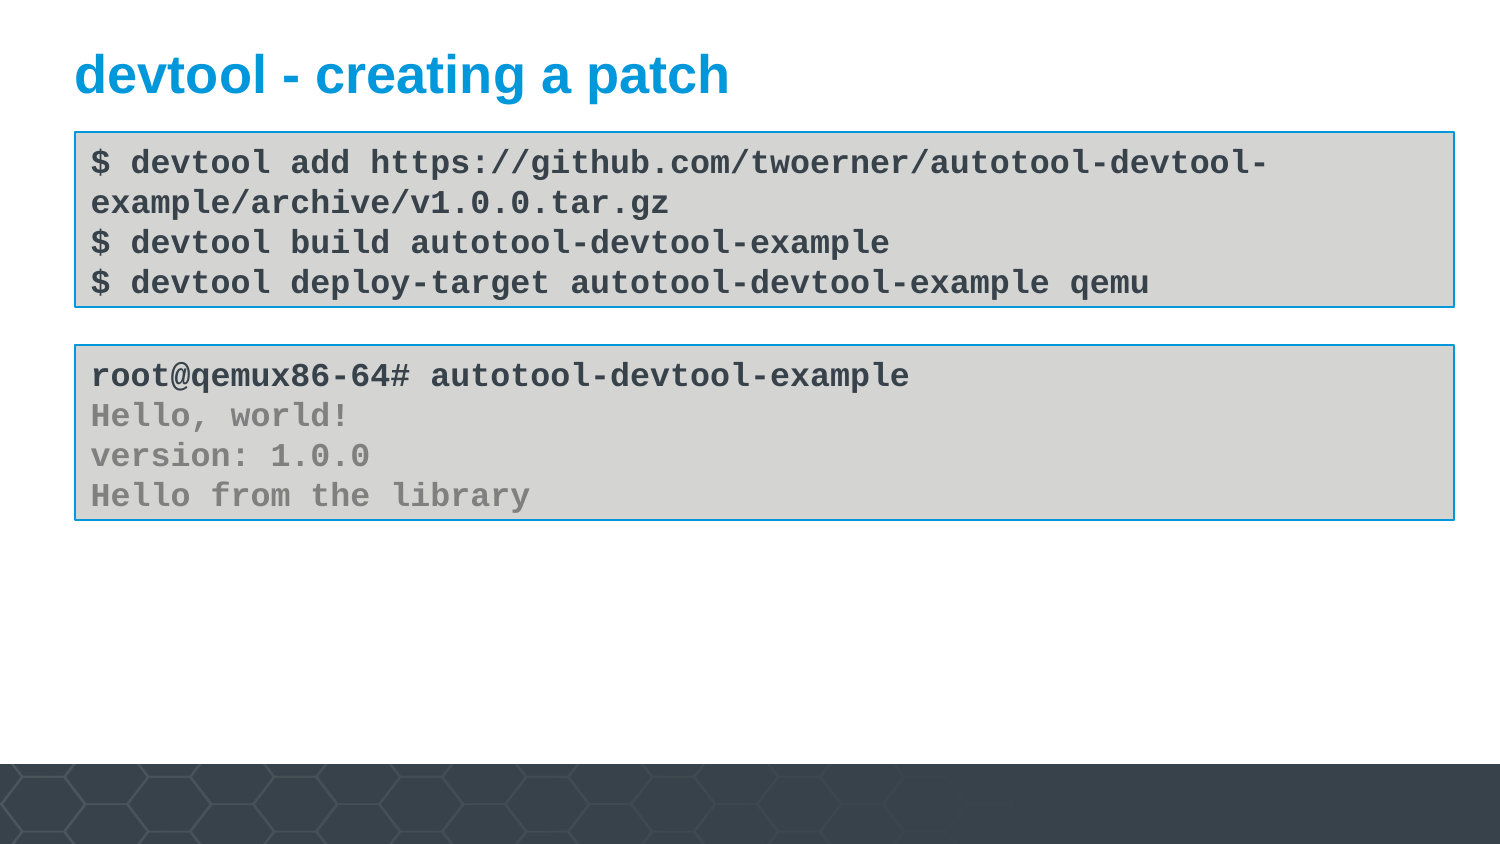

devtool - creating a patch
$ devtool add https://github.com/twoerner/autotool-devtool-example/archive/v1.0.0.tar.gz
$ devtool build autotool-devtool-example
$ devtool deploy-target autotool-devtool-example qemu
root@qemux86-64# autotool-devtool-example
Hello, world!
version: 1.0.0
Hello from the library